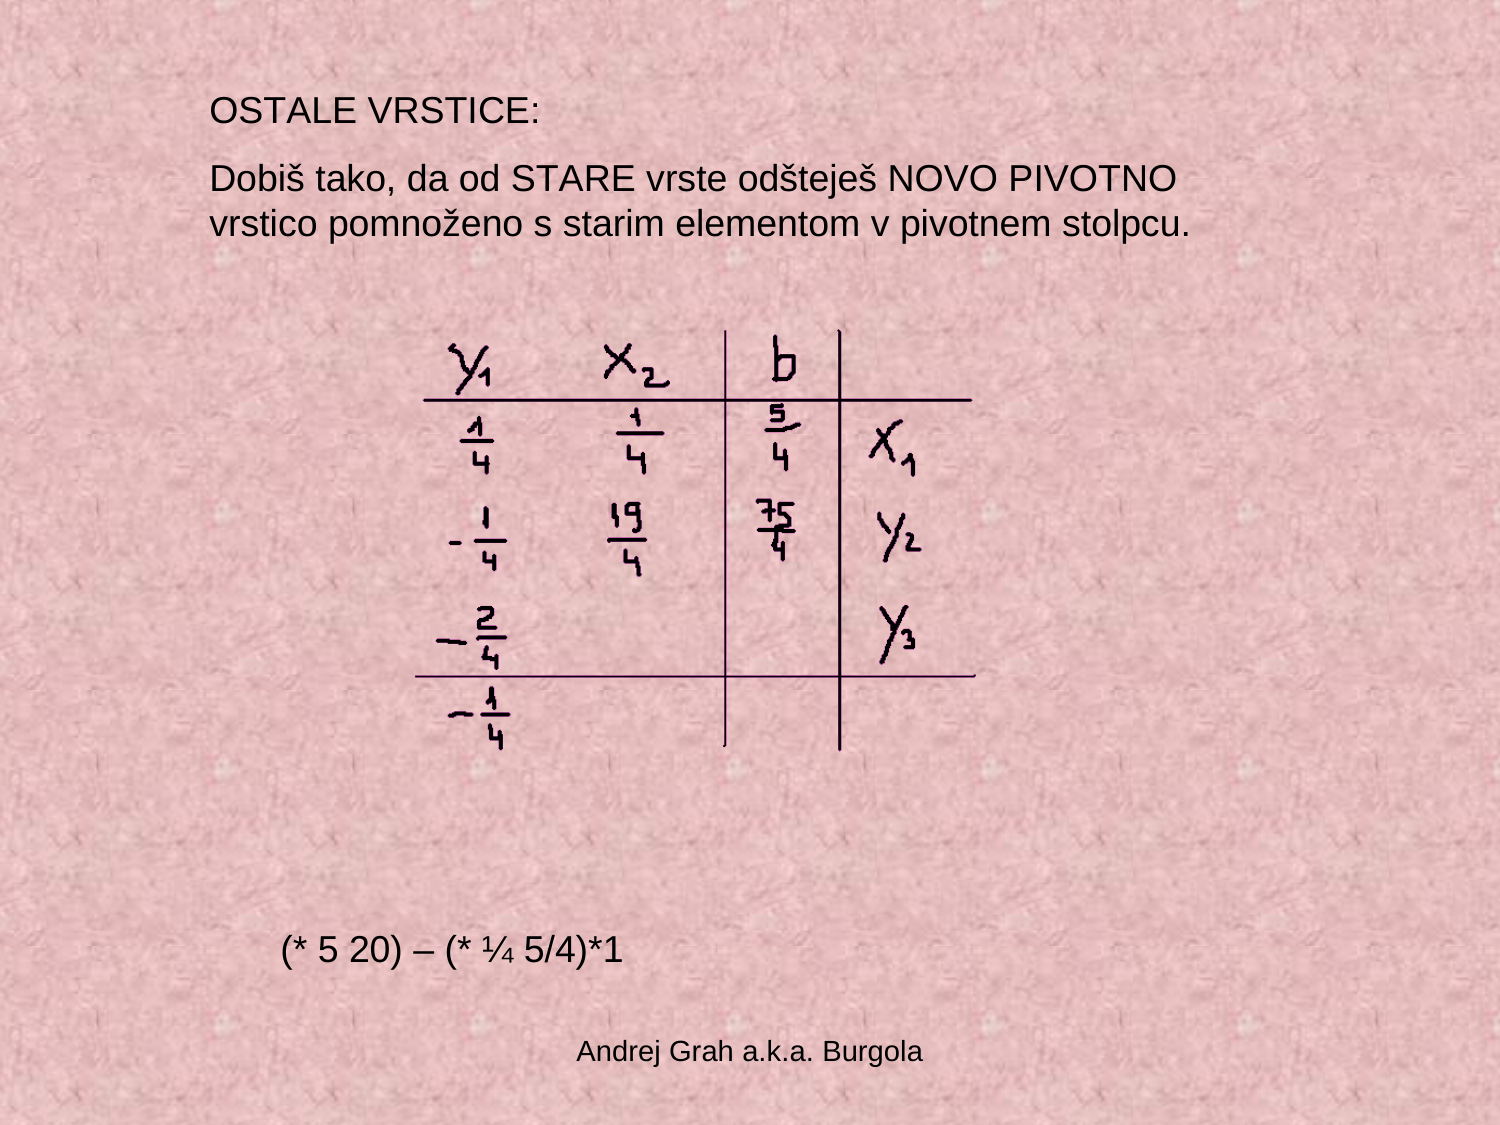

OSTALE VRSTICE:
Dobiš tako, da od STARE vrste odšteješ NOVO PIVOTNO vrstico pomnoženo s starim elementom v pivotnem stolpcu.
(* 5 20) – (* ¼ 5/4)*1
Andrej Grah a.k.a. Burgola